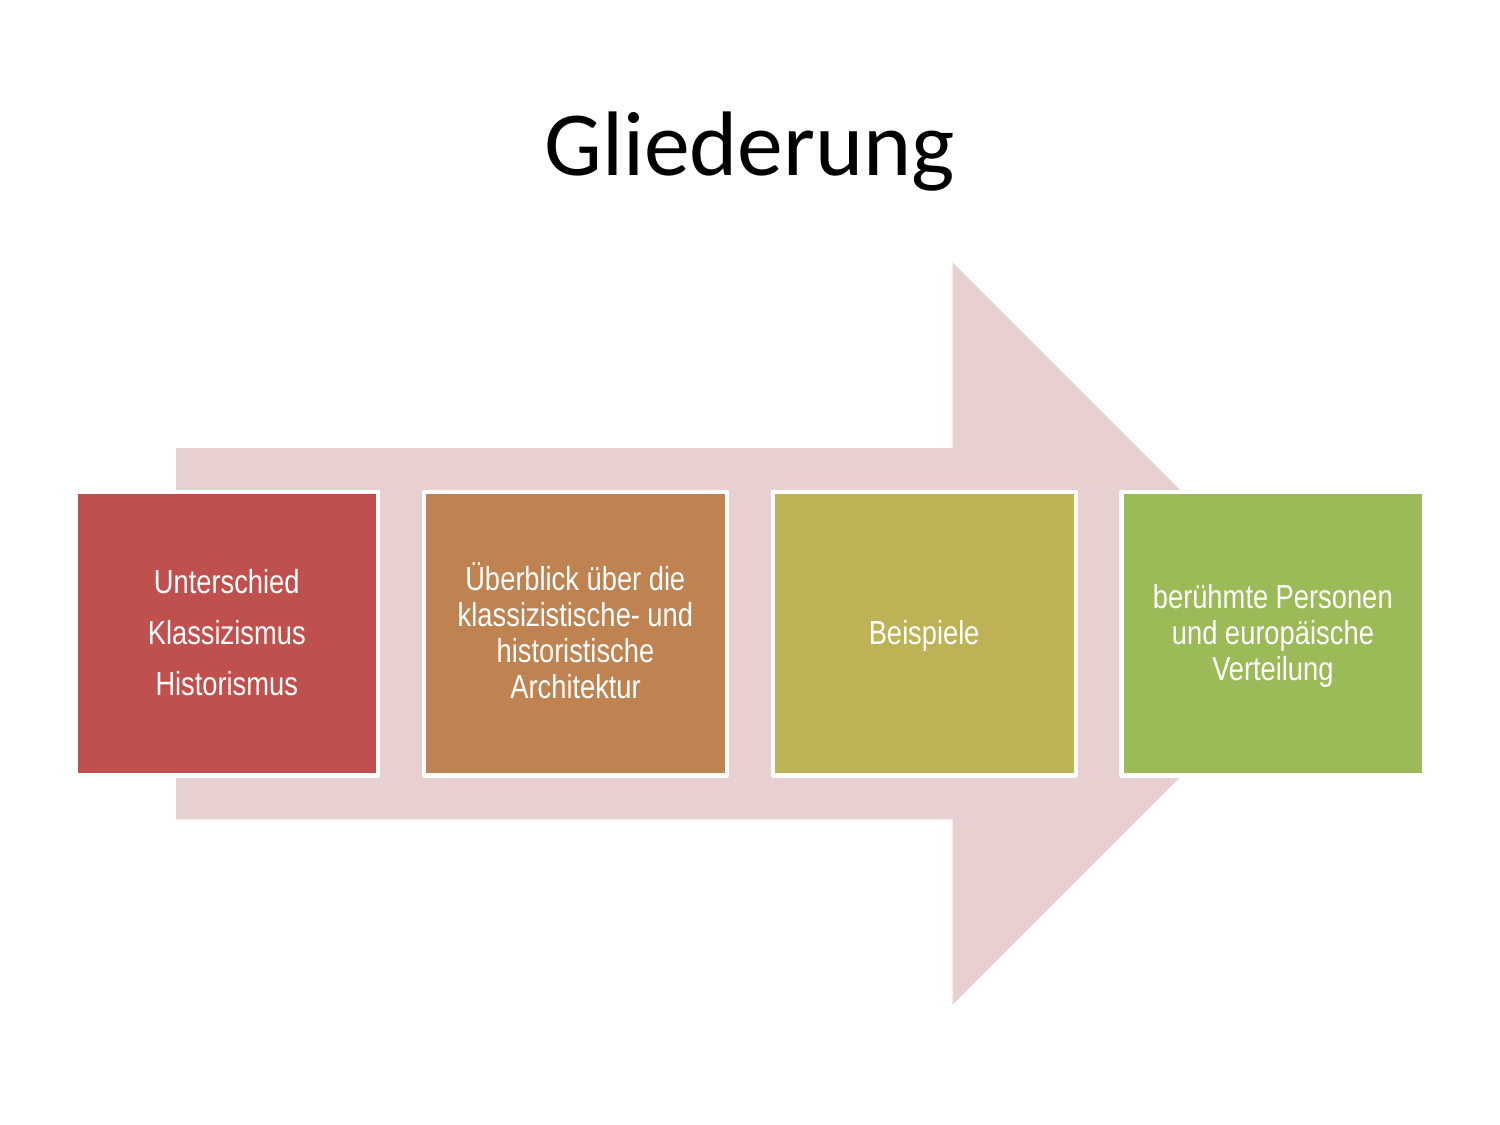

# Gliederung
Unterschied
Klassizismus
Historismus
Überblick über die klassizistische- und historistische Architektur
Beispiele
berühmte Personen und europäische Verteilung